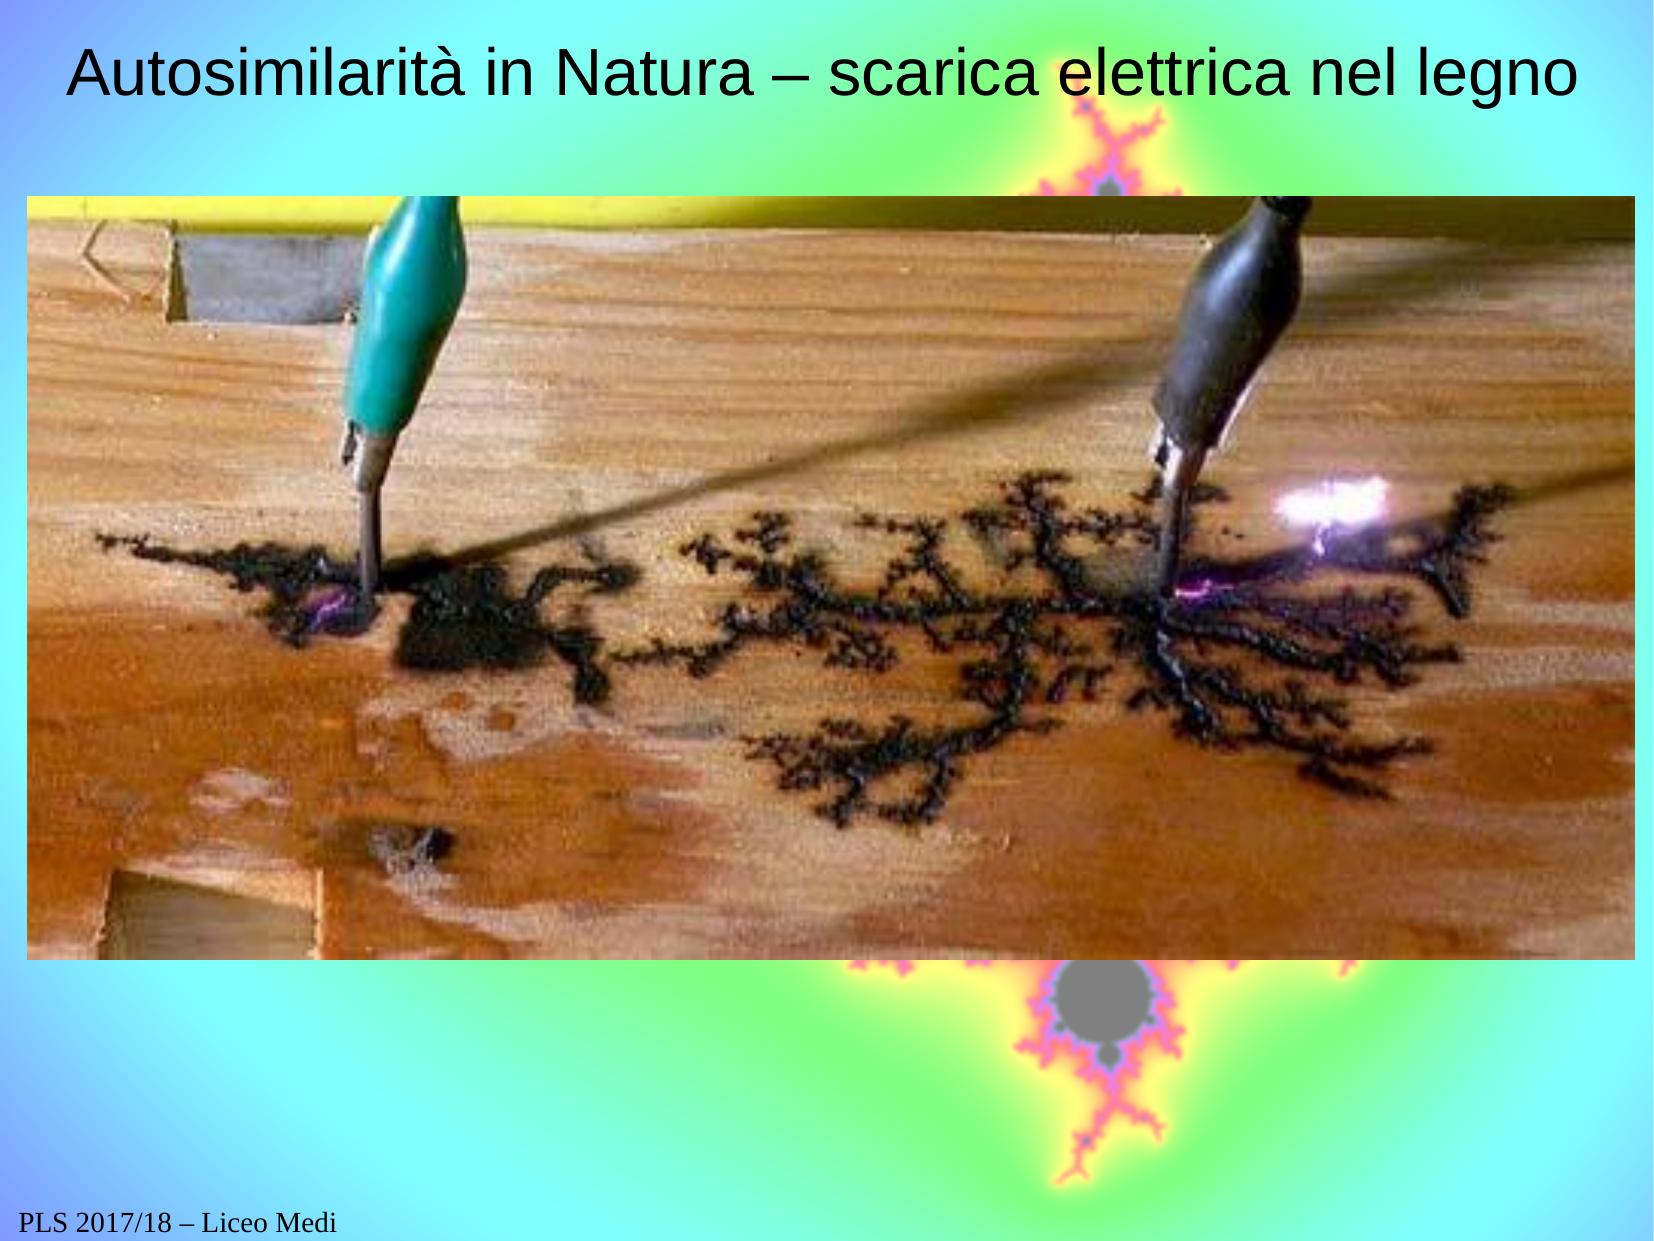

# Autosimilarità in Natura – scarica elettrica nel legno